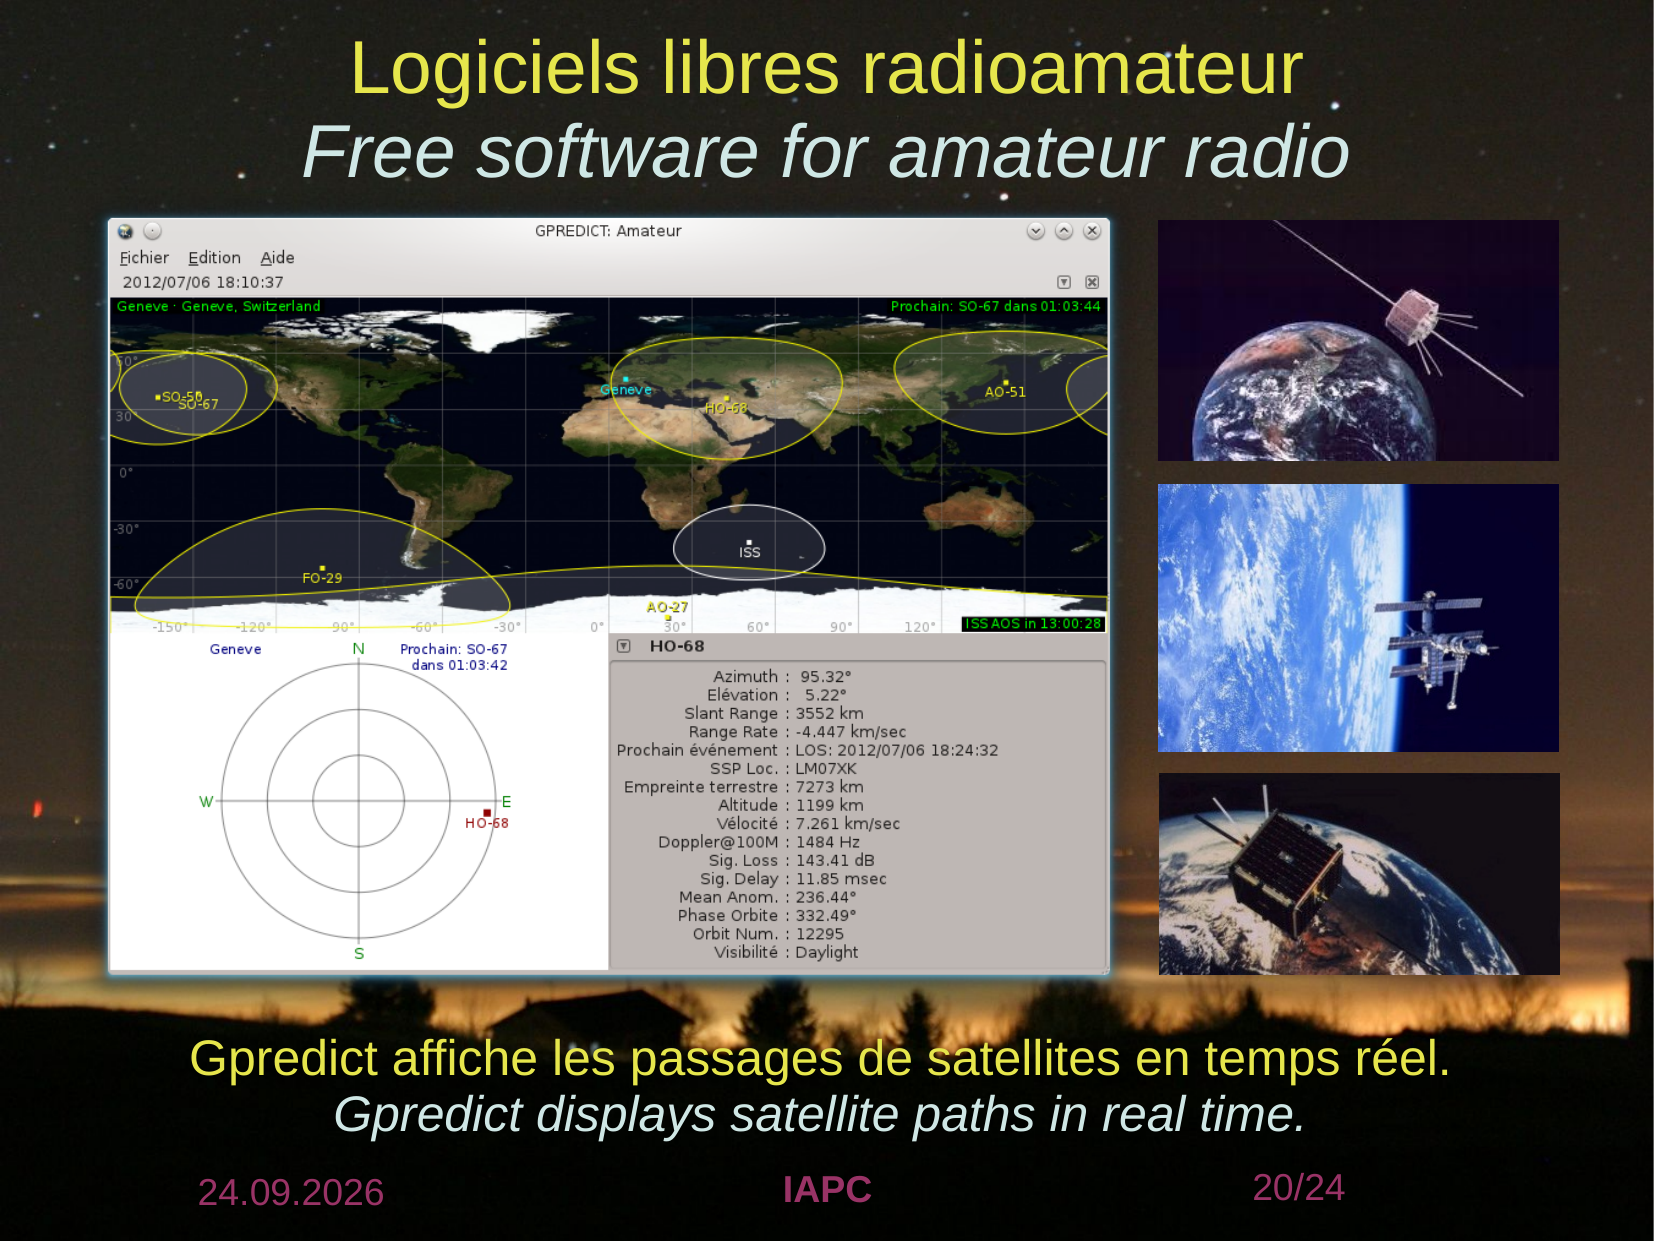

# Logiciels libres radioamateur Free software for amateur radio
Gpredict affiche les passages de satellites en temps réel.
Gpredict displays satellite paths in real time.